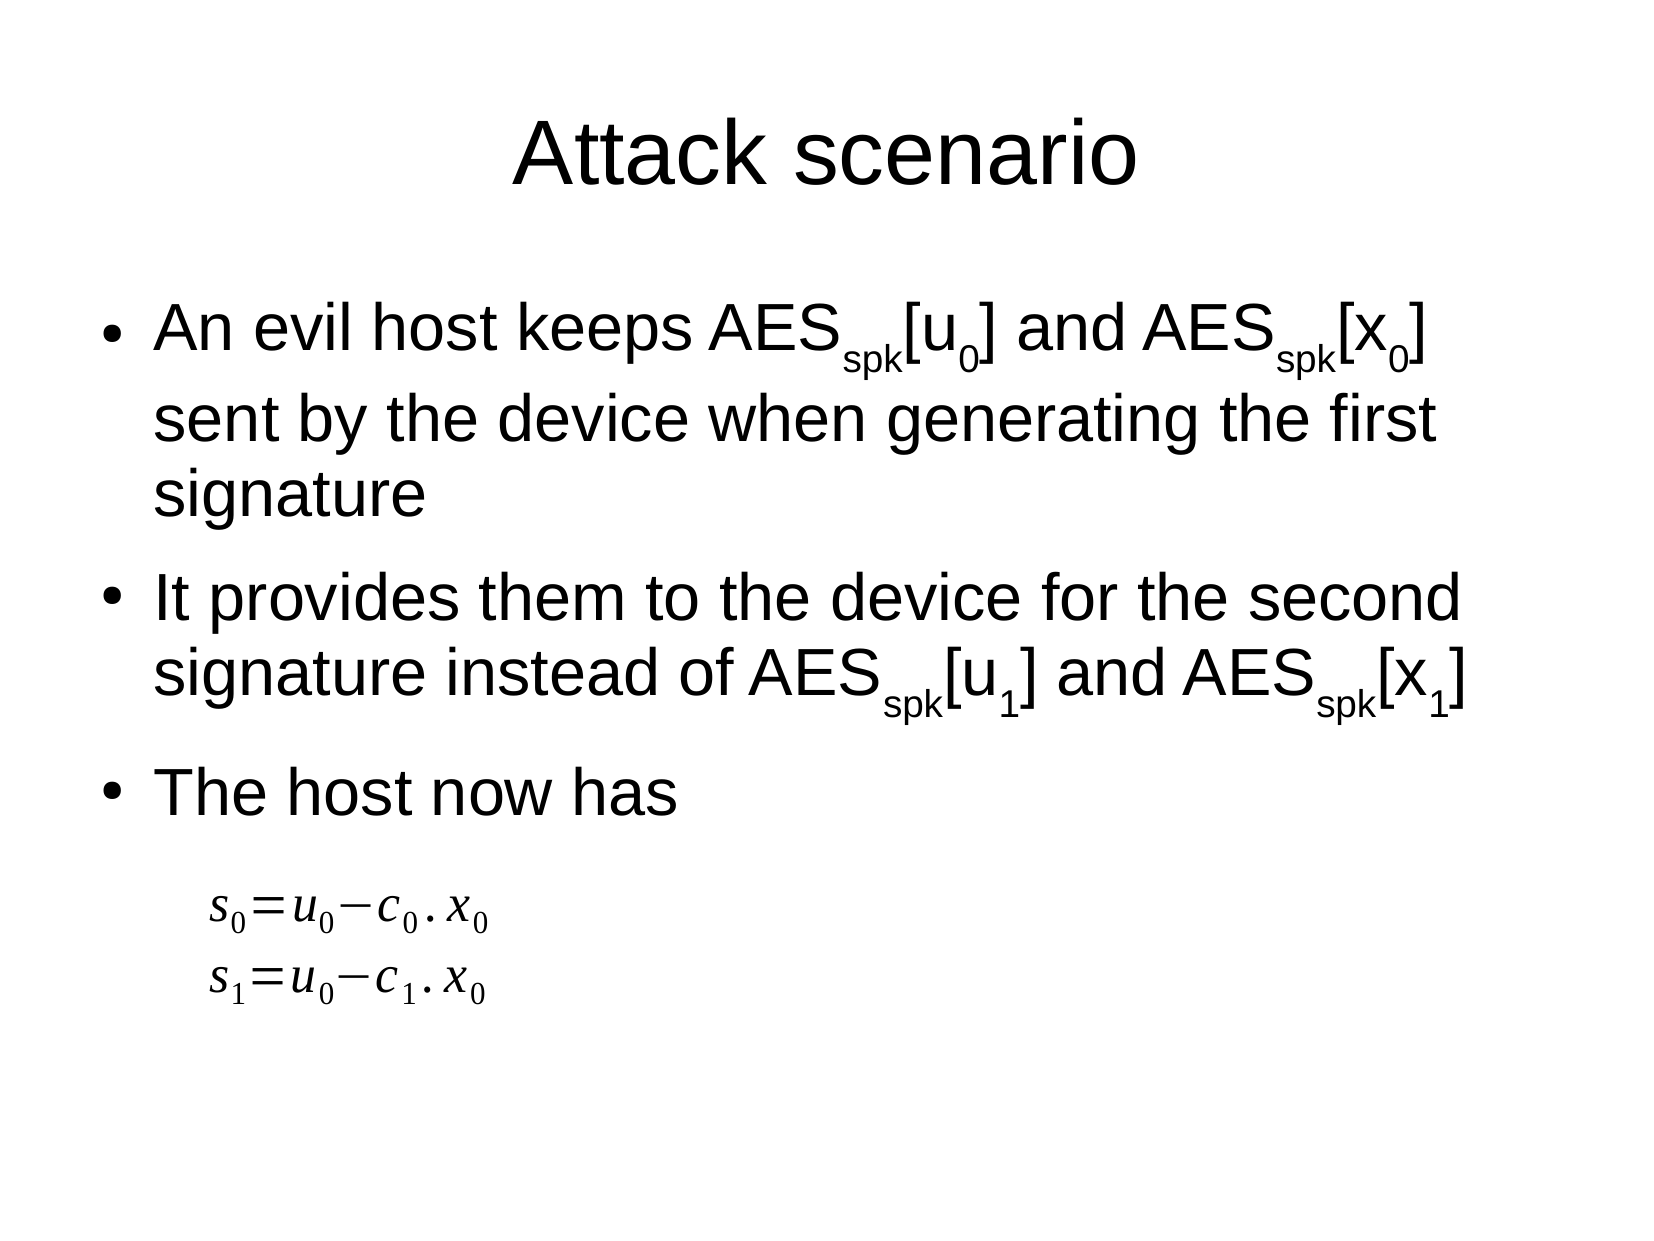

# Attack scenario
An evil host keeps AESspk[u0] and AESspk[x0] sent by the device when generating the first signature
It provides them to the device for the second signature instead of AESspk[u1] and AESspk[x1]
The host now has